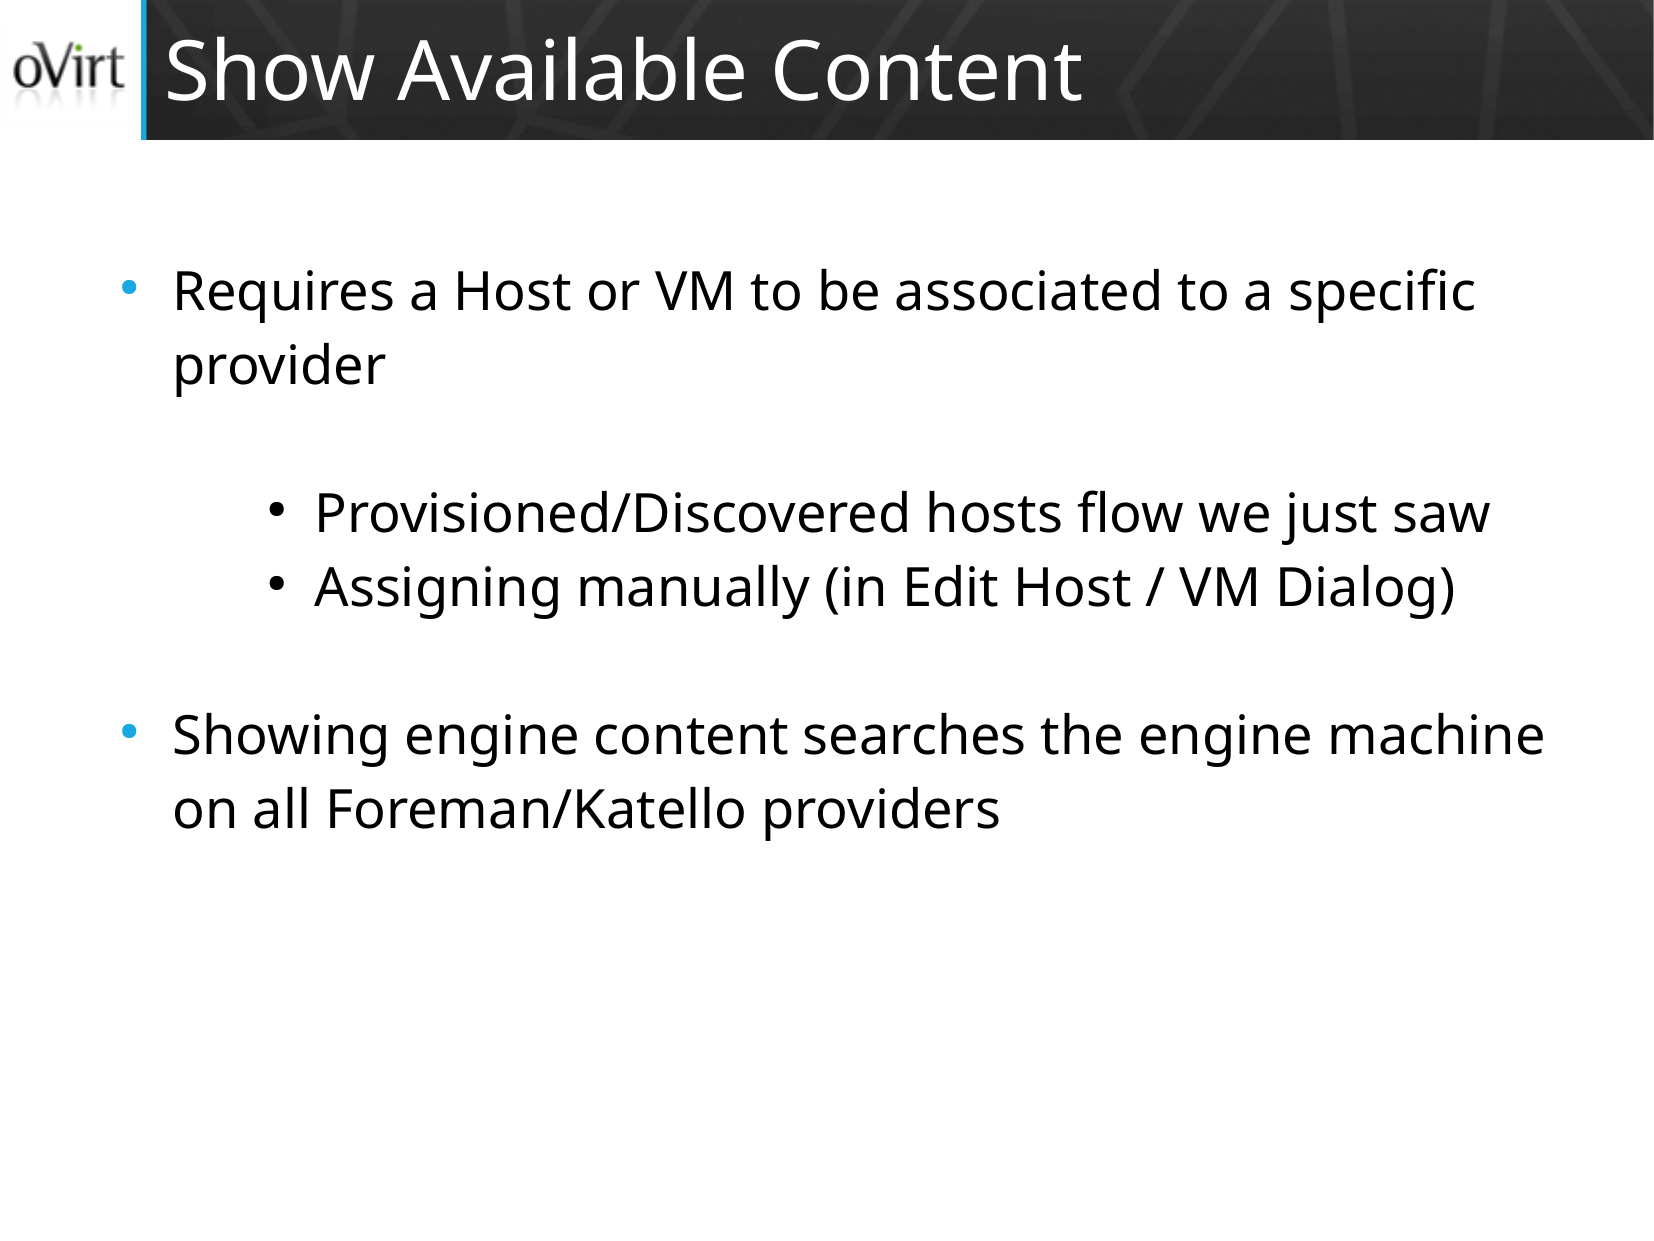

# Show Available Content
Requires a Host or VM to be associated to a specific provider
Provisioned/Discovered hosts flow we just saw
Assigning manually (in Edit Host / VM Dialog)
Showing engine content searches the engine machine on all Foreman/Katello providers